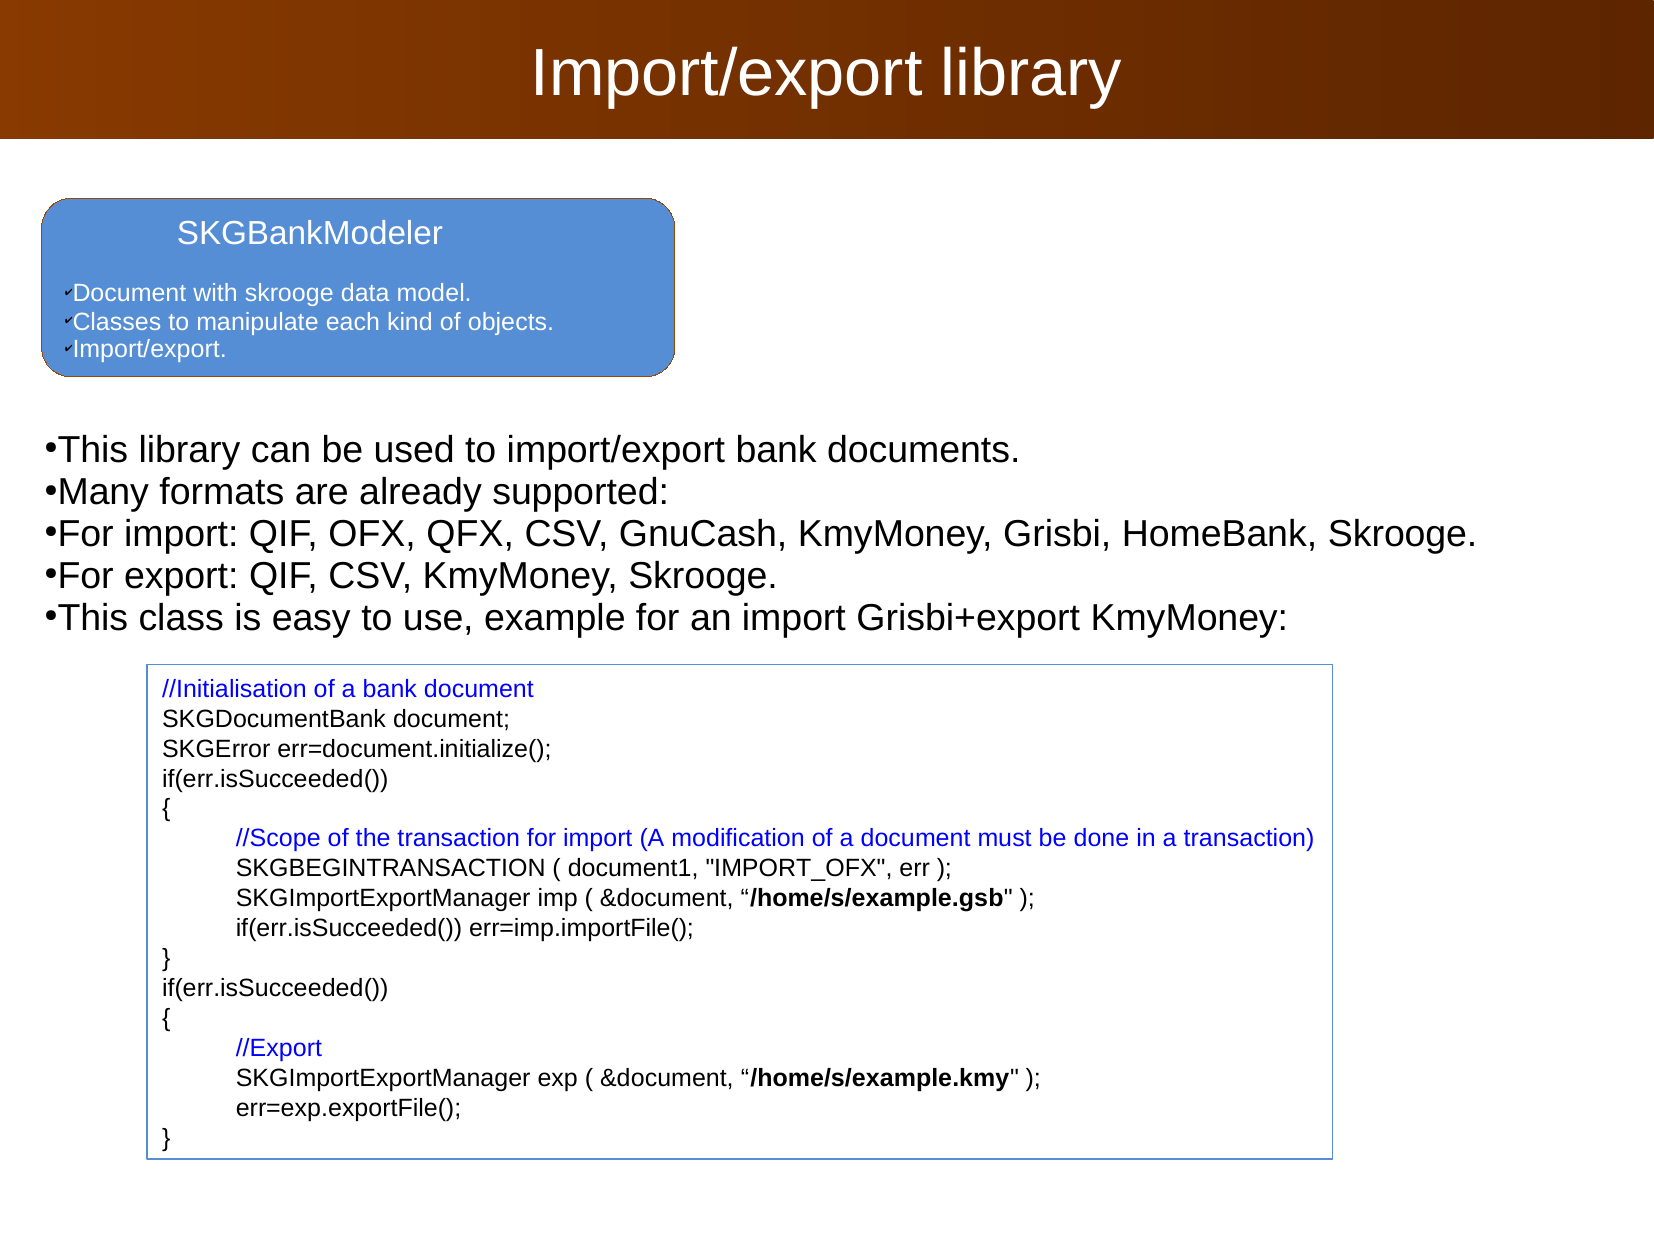

# Import/export library
SKGBankModeler
Document with skrooge data model.
Classes to manipulate each kind of objects.
Import/export.
This library can be used to import/export bank documents.
Many formats are already supported:
For import: QIF, OFX, QFX, CSV, GnuCash, KmyMoney, Grisbi, HomeBank, Skrooge.
For export: QIF, CSV, KmyMoney, Skrooge.
This class is easy to use, example for an import Grisbi+export KmyMoney:
//Initialisation of a bank document
SKGDocumentBank document;
SKGError err=document.initialize();
if(err.isSucceeded())
{
	//Scope of the transaction for import (A modification of a document must be done in a transaction)
	SKGBEGINTRANSACTION ( document1, "IMPORT_OFX", err );
	SKGImportExportManager imp ( &document, “/home/s/example.gsb" );
	if(err.isSucceeded()) err=imp.importFile();
}
if(err.isSucceeded())
{
	//Export
	SKGImportExportManager exp ( &document, “/home/s/example.kmy" );
	err=exp.exportFile();
}